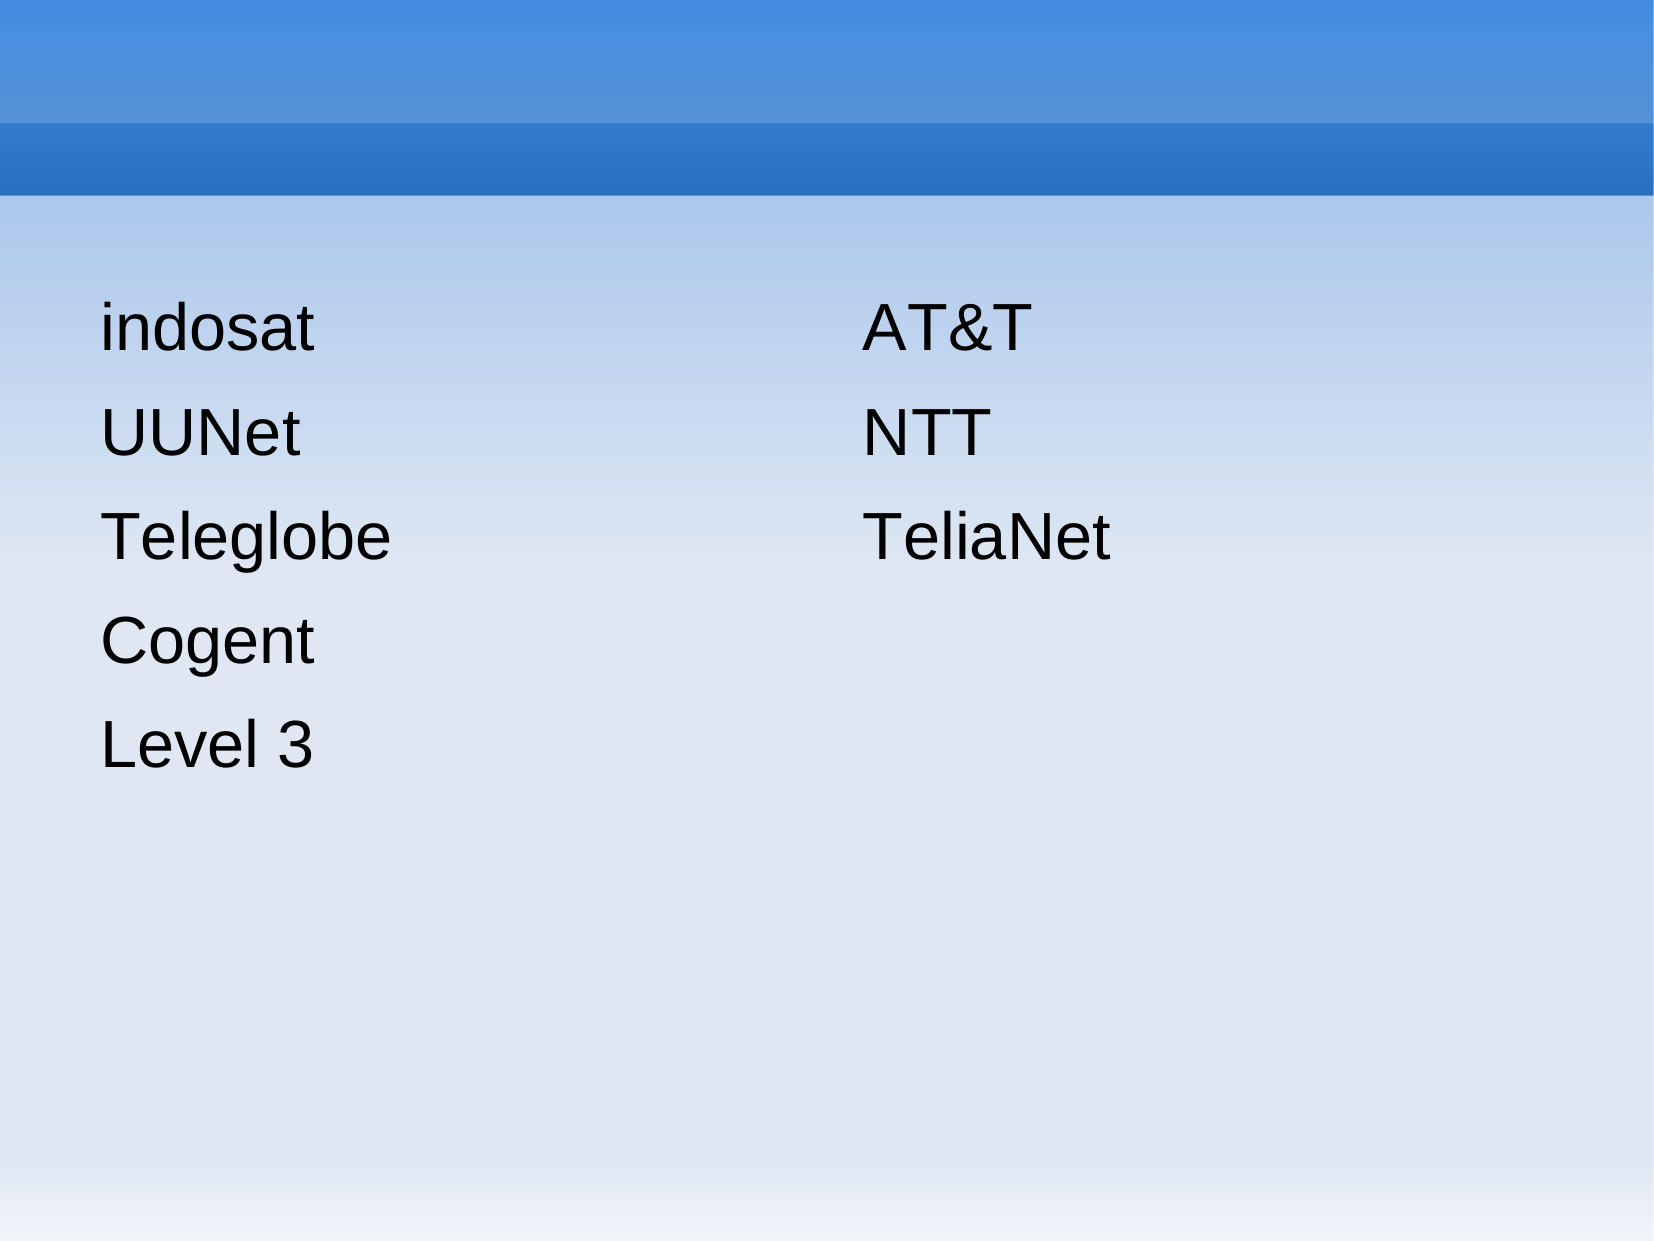

#
indosat
UUNet
Teleglobe
Cogent
Level 3
AT&T
NTT
TeliaNet